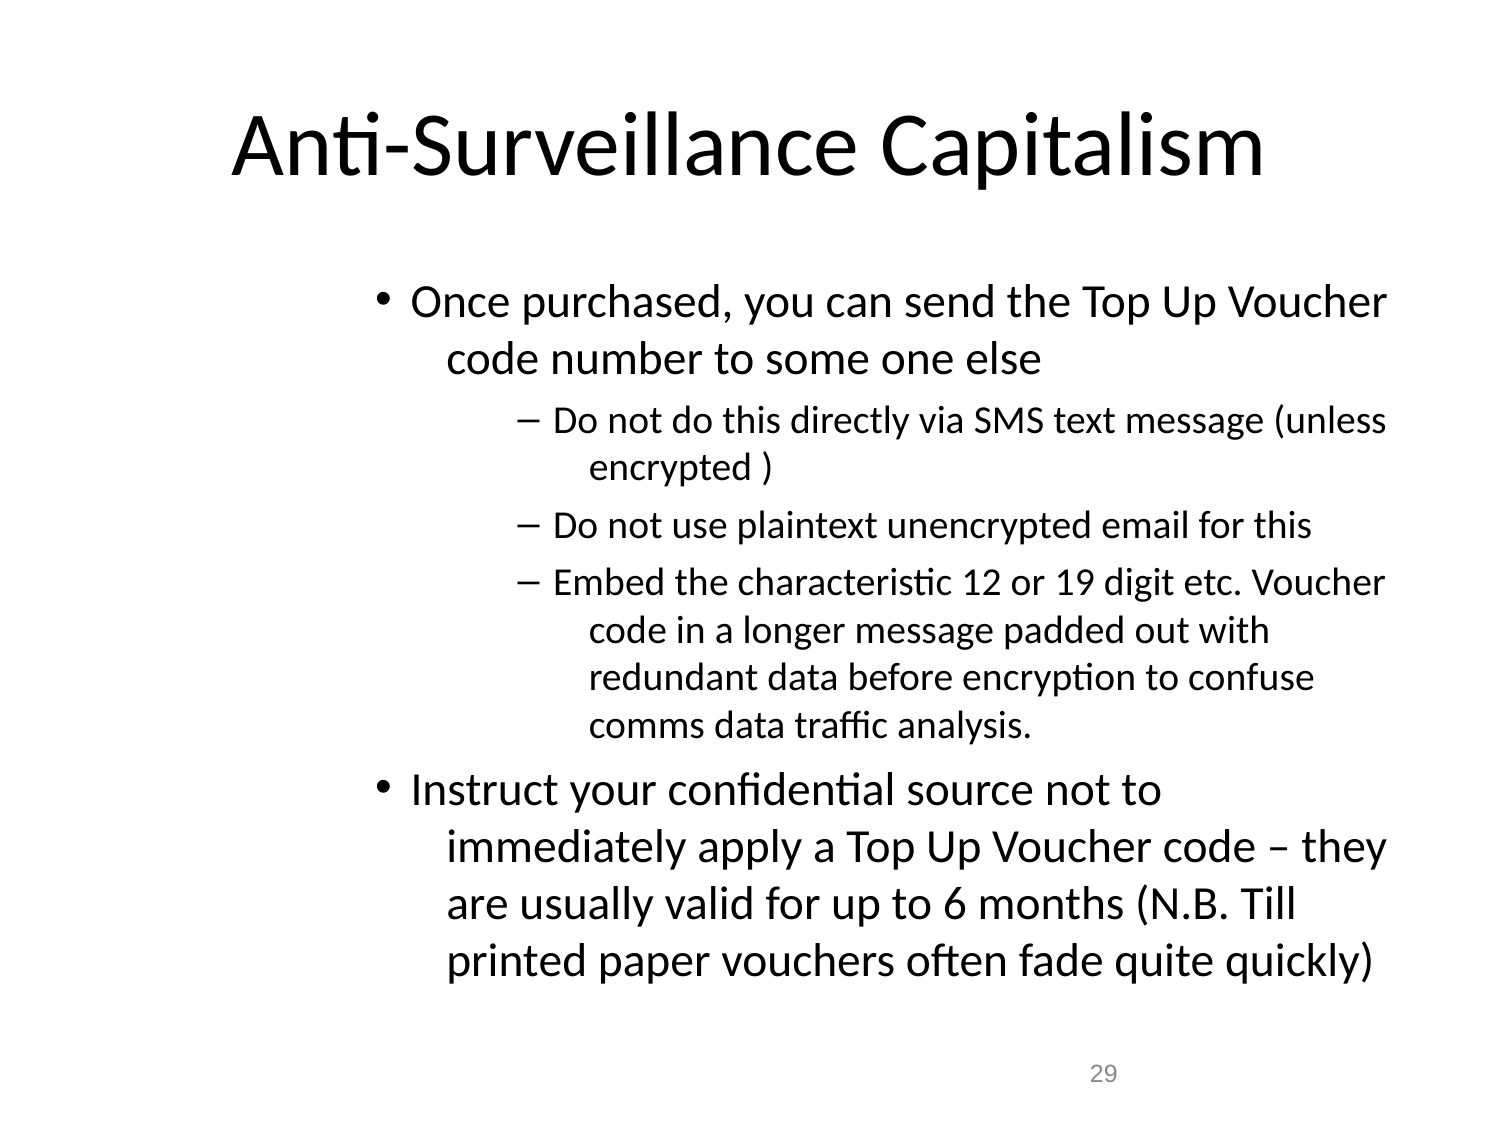

# Anti-Surveillance Capitalism
Once purchased, you can send the Top Up Voucher code number to some one else
Do not do this directly via SMS text message (unless encrypted )
Do not use plaintext unencrypted email for this
Embed the characteristic 12 or 19 digit etc. Voucher code in a longer message padded out with redundant data before encryption to confuse comms data traffic analysis.
Instruct your confidential source not to immediately apply a Top Up Voucher code – they are usually valid for up to 6 months (N.B. Till printed paper vouchers often fade quite quickly)
29